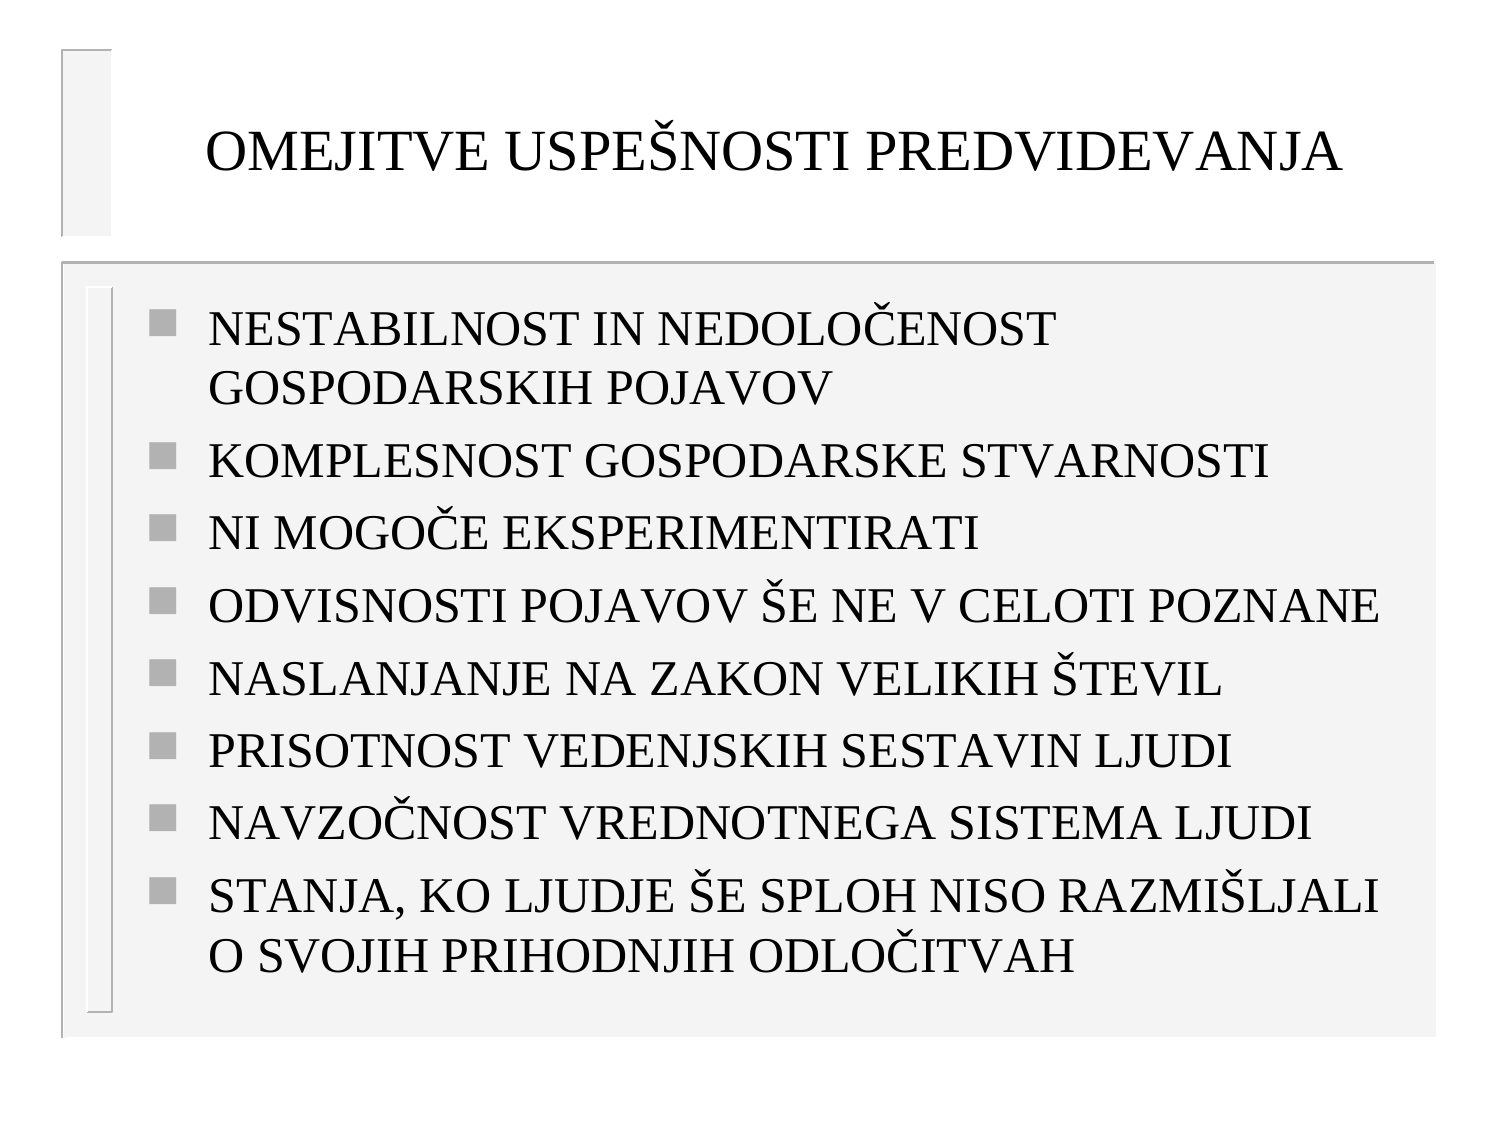

# OMEJITVE USPEŠNOSTI PREDVIDEVANJA
NESTABILNOST IN NEDOLOČENOST GOSPODARSKIH POJAVOV
KOMPLESNOST GOSPODARSKE STVARNOSTI
NI MOGOČE EKSPERIMENTIRATI
ODVISNOSTI POJAVOV ŠE NE V CELOTI POZNANE
NASLANJANJE NA ZAKON VELIKIH ŠTEVIL
PRISOTNOST VEDENJSKIH SESTAVIN LJUDI
NAVZOČNOST VREDNOTNEGA SISTEMA LJUDI
STANJA, KO LJUDJE ŠE SPLOH NISO RAZMIŠLJALI O SVOJIH PRIHODNJIH ODLOČITVAH